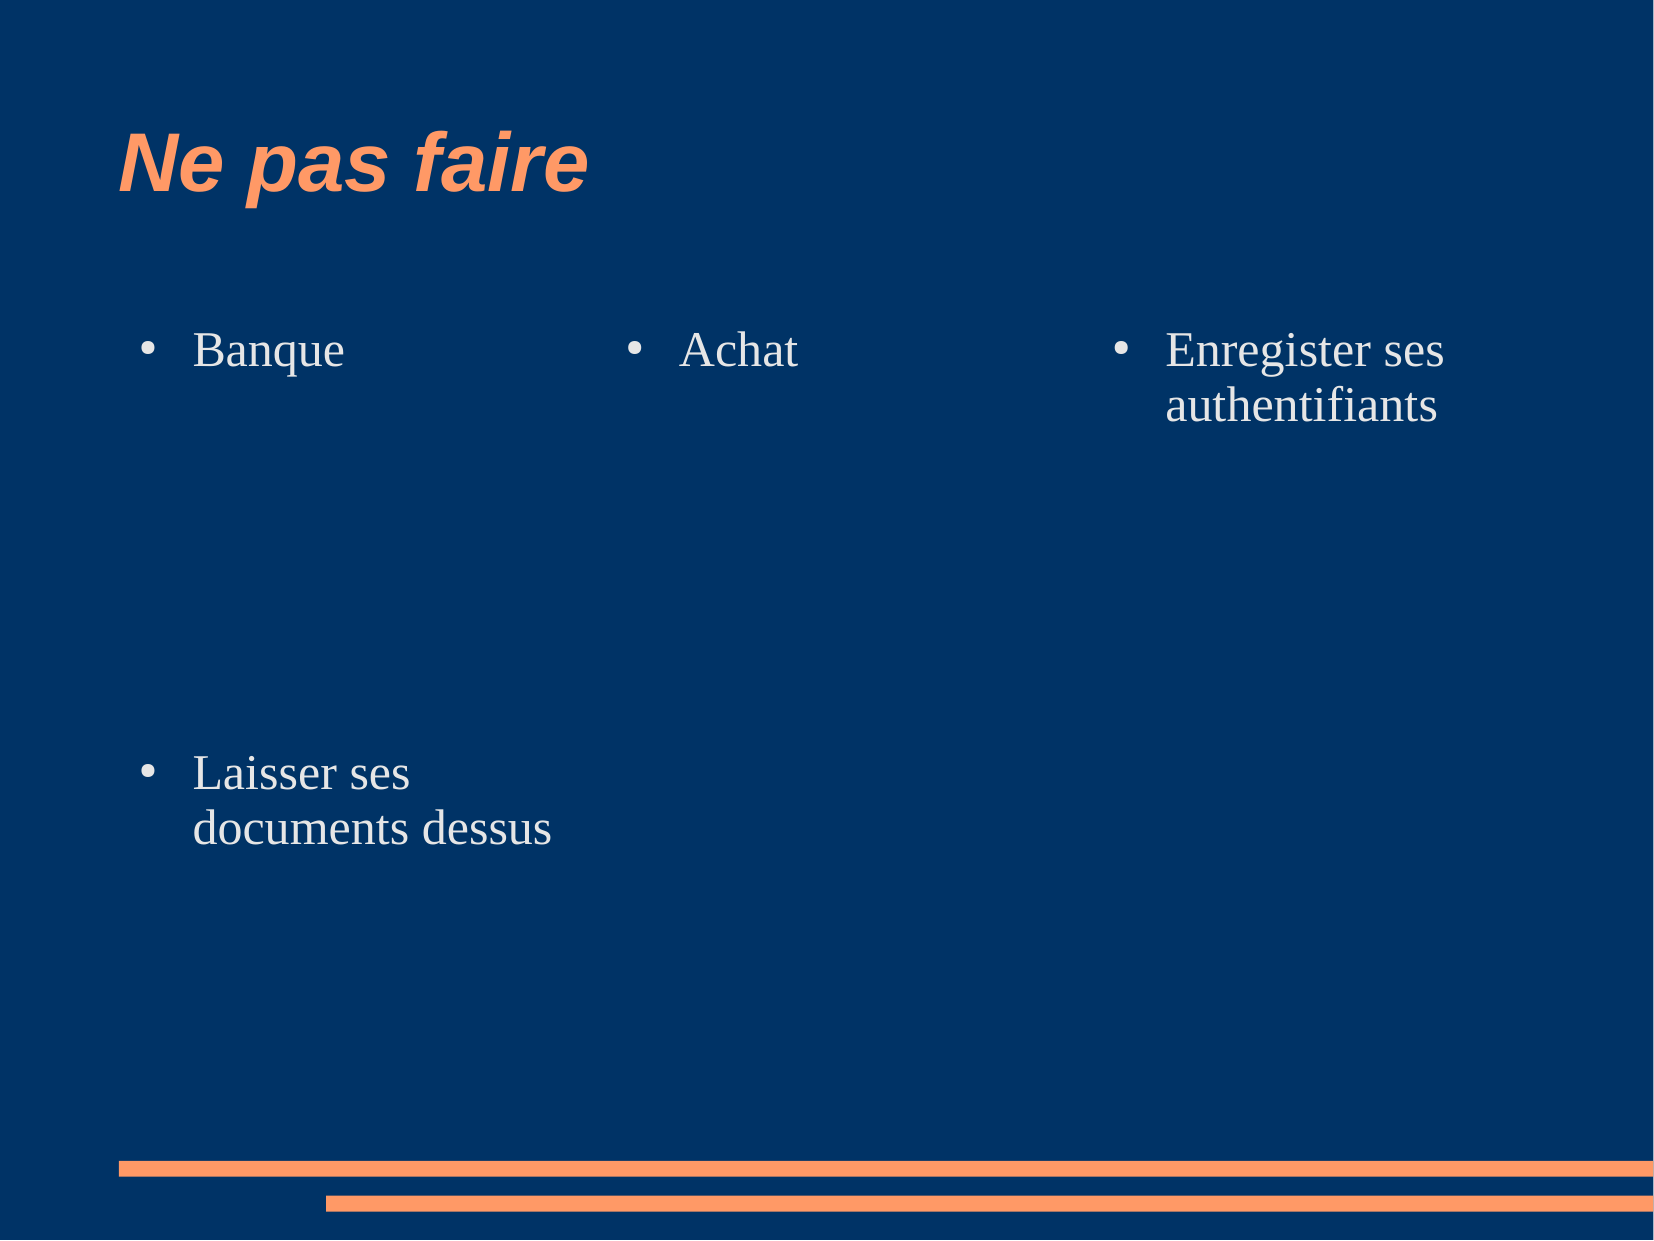

# Ne pas faire
Banque
Achat
Enregister ses authentifiants
Laisser ses documents dessus